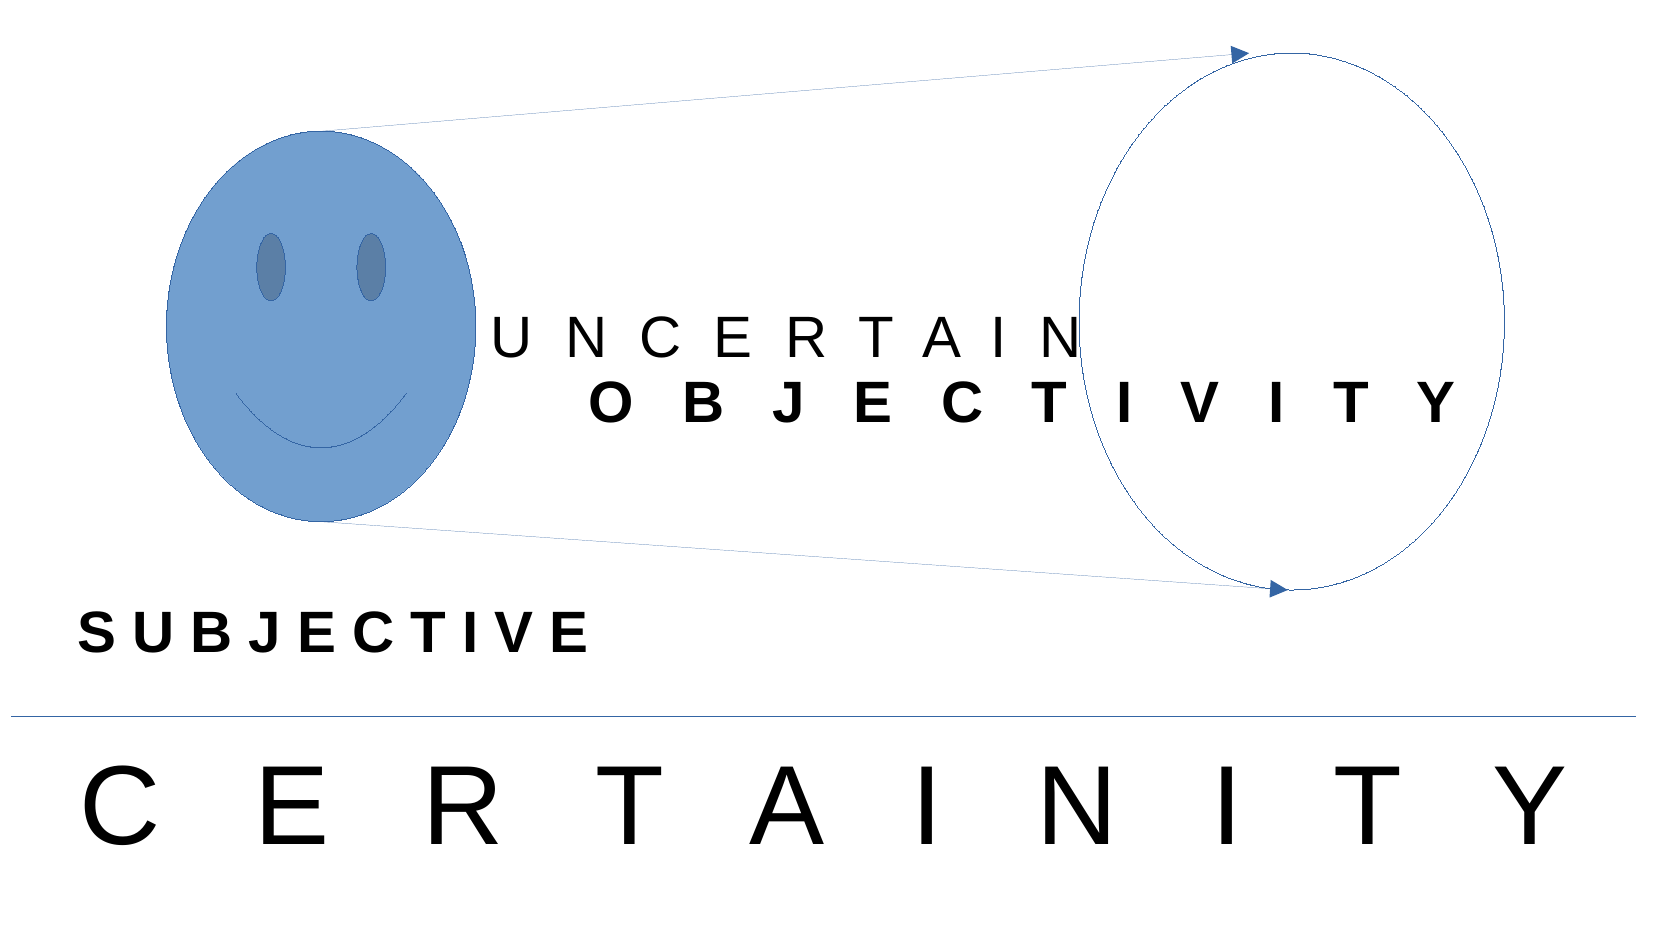

U N C E R T A I N
 O B J E C T I V I T Y
S U B J E C T I V E
C E R T A I N I T Y